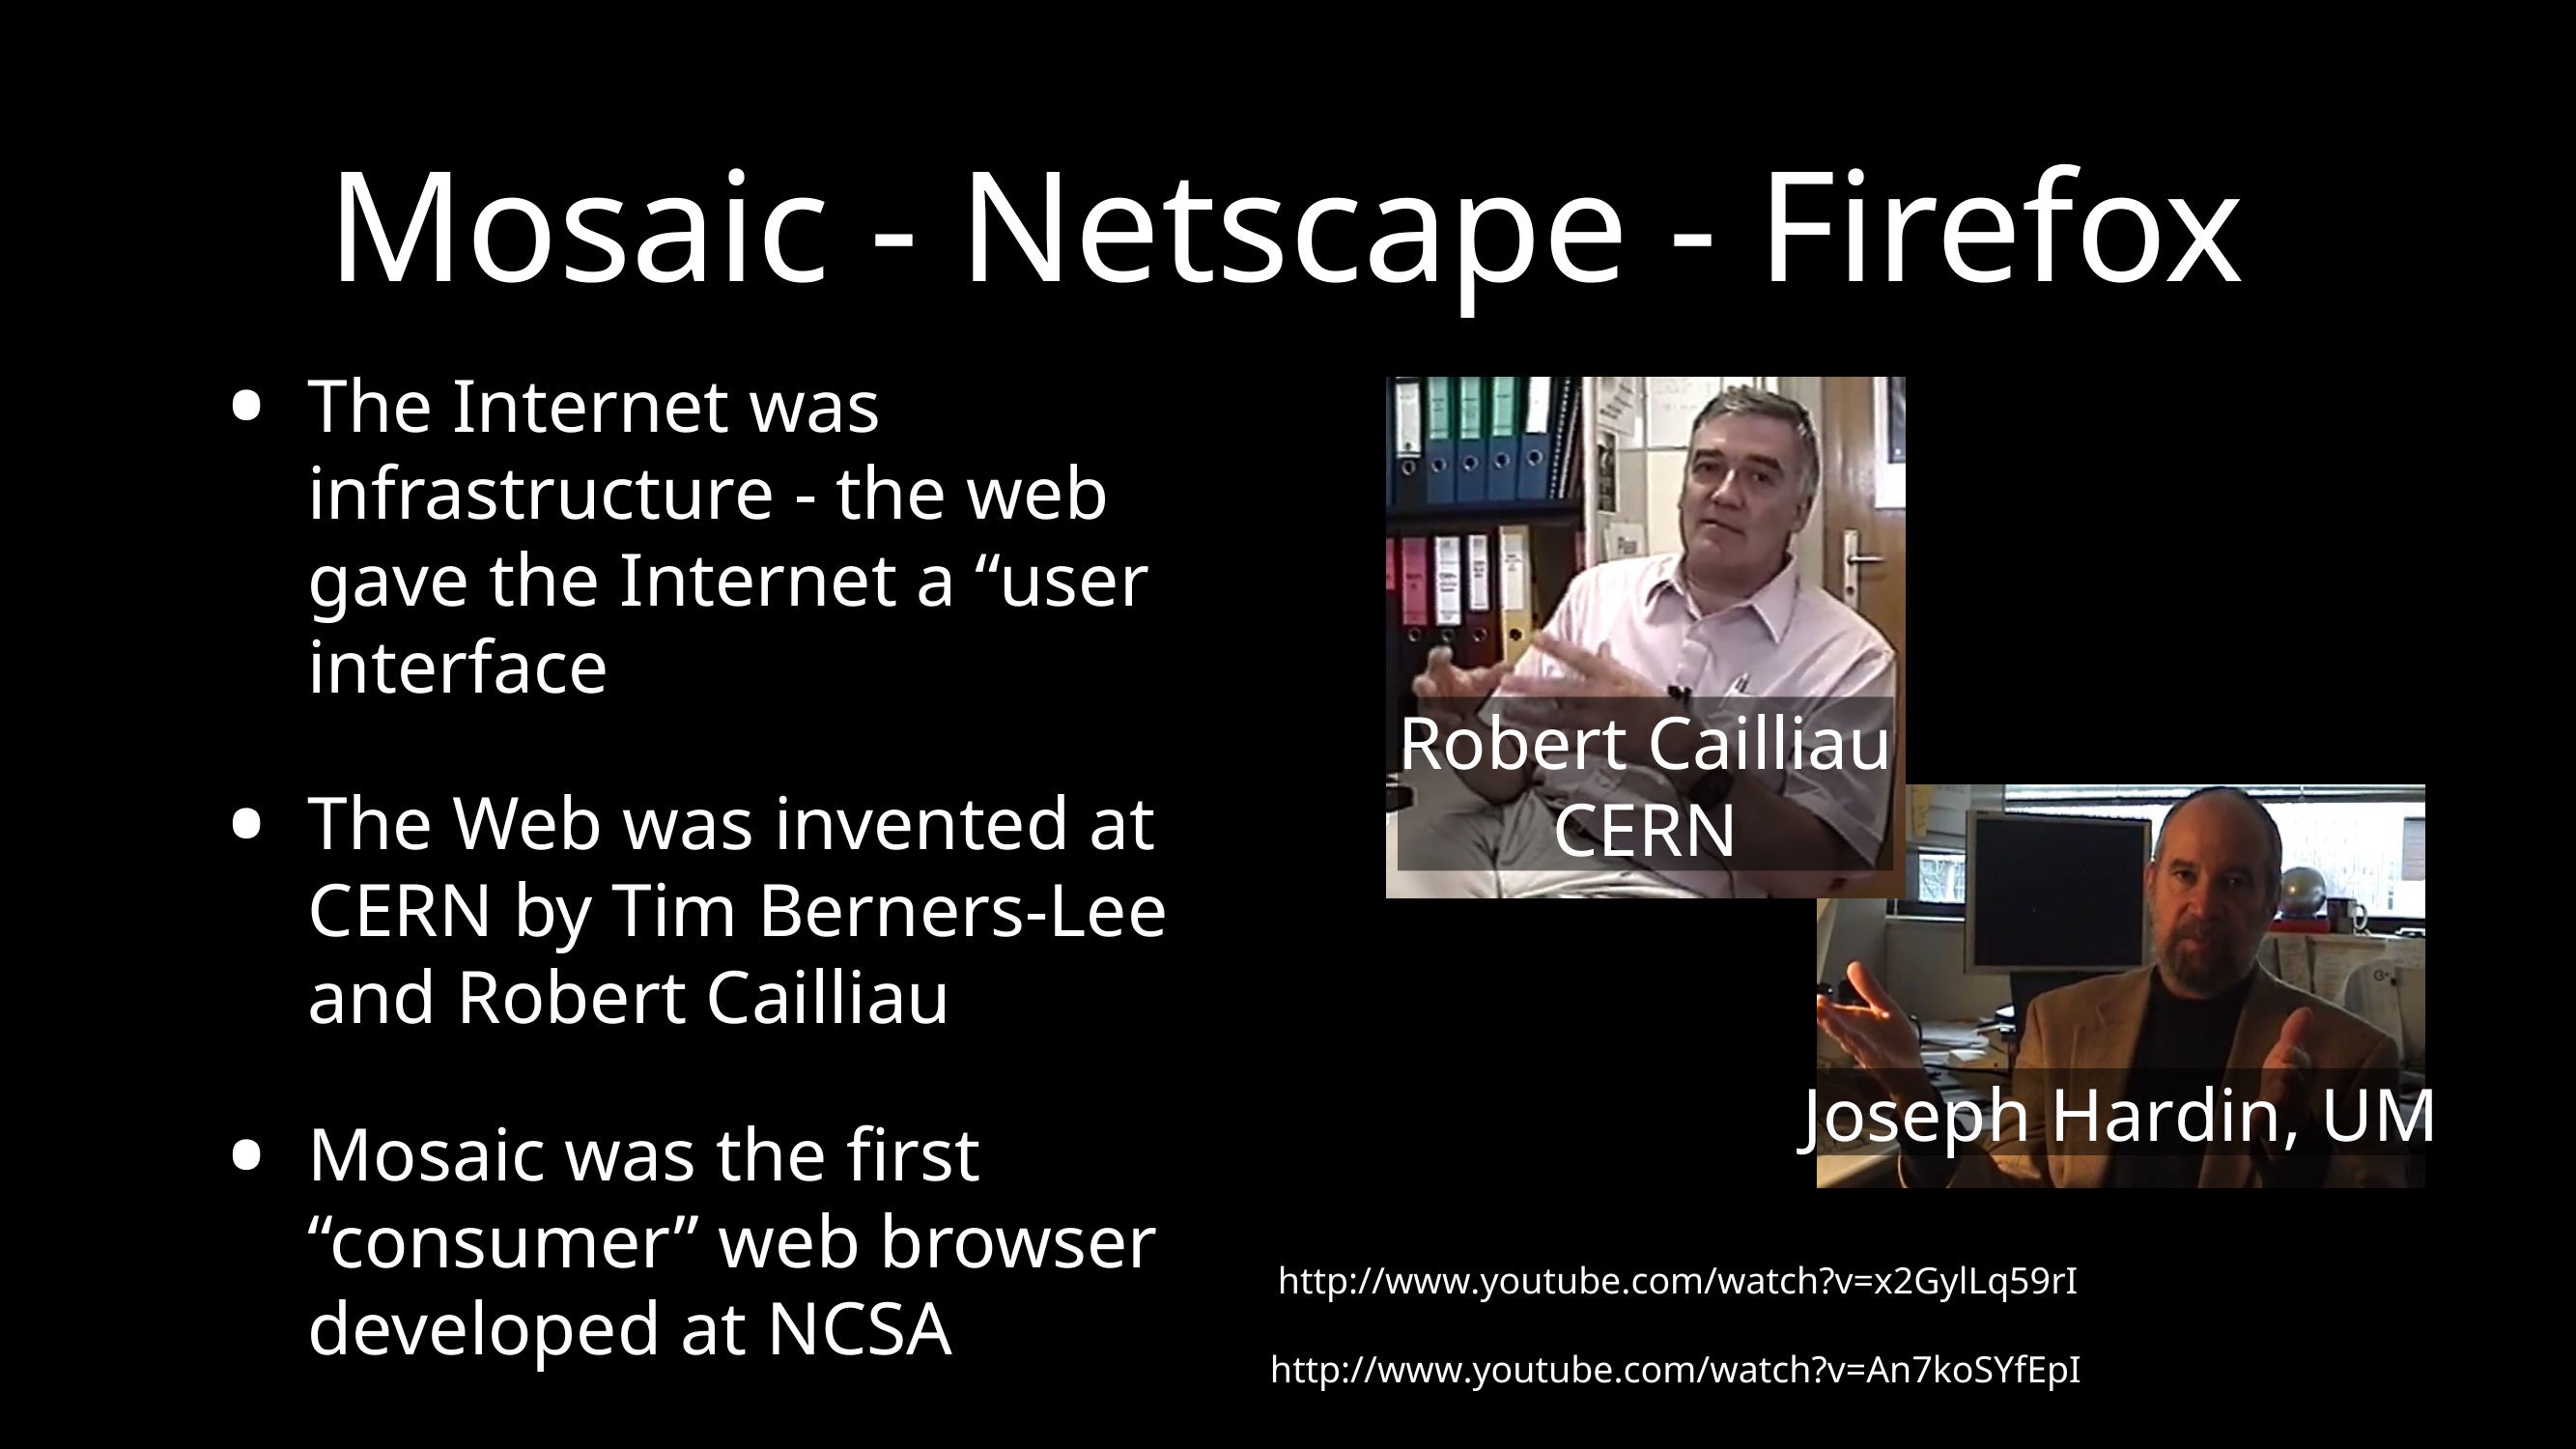

# Mosaic - Netscape - Firefox
The Internet was infrastructure - the web gave the Internet a “user interface
The Web was invented at CERN by Tim Berners-Lee and Robert Cailliau
Mosaic was the first “consumer” web browser developed at NCSA
Robert Cailliau
CERN
Joseph Hardin, UM
http://www.youtube.com/watch?v=x2GylLq59rI
http://www.youtube.com/watch?v=An7koSYfEpI